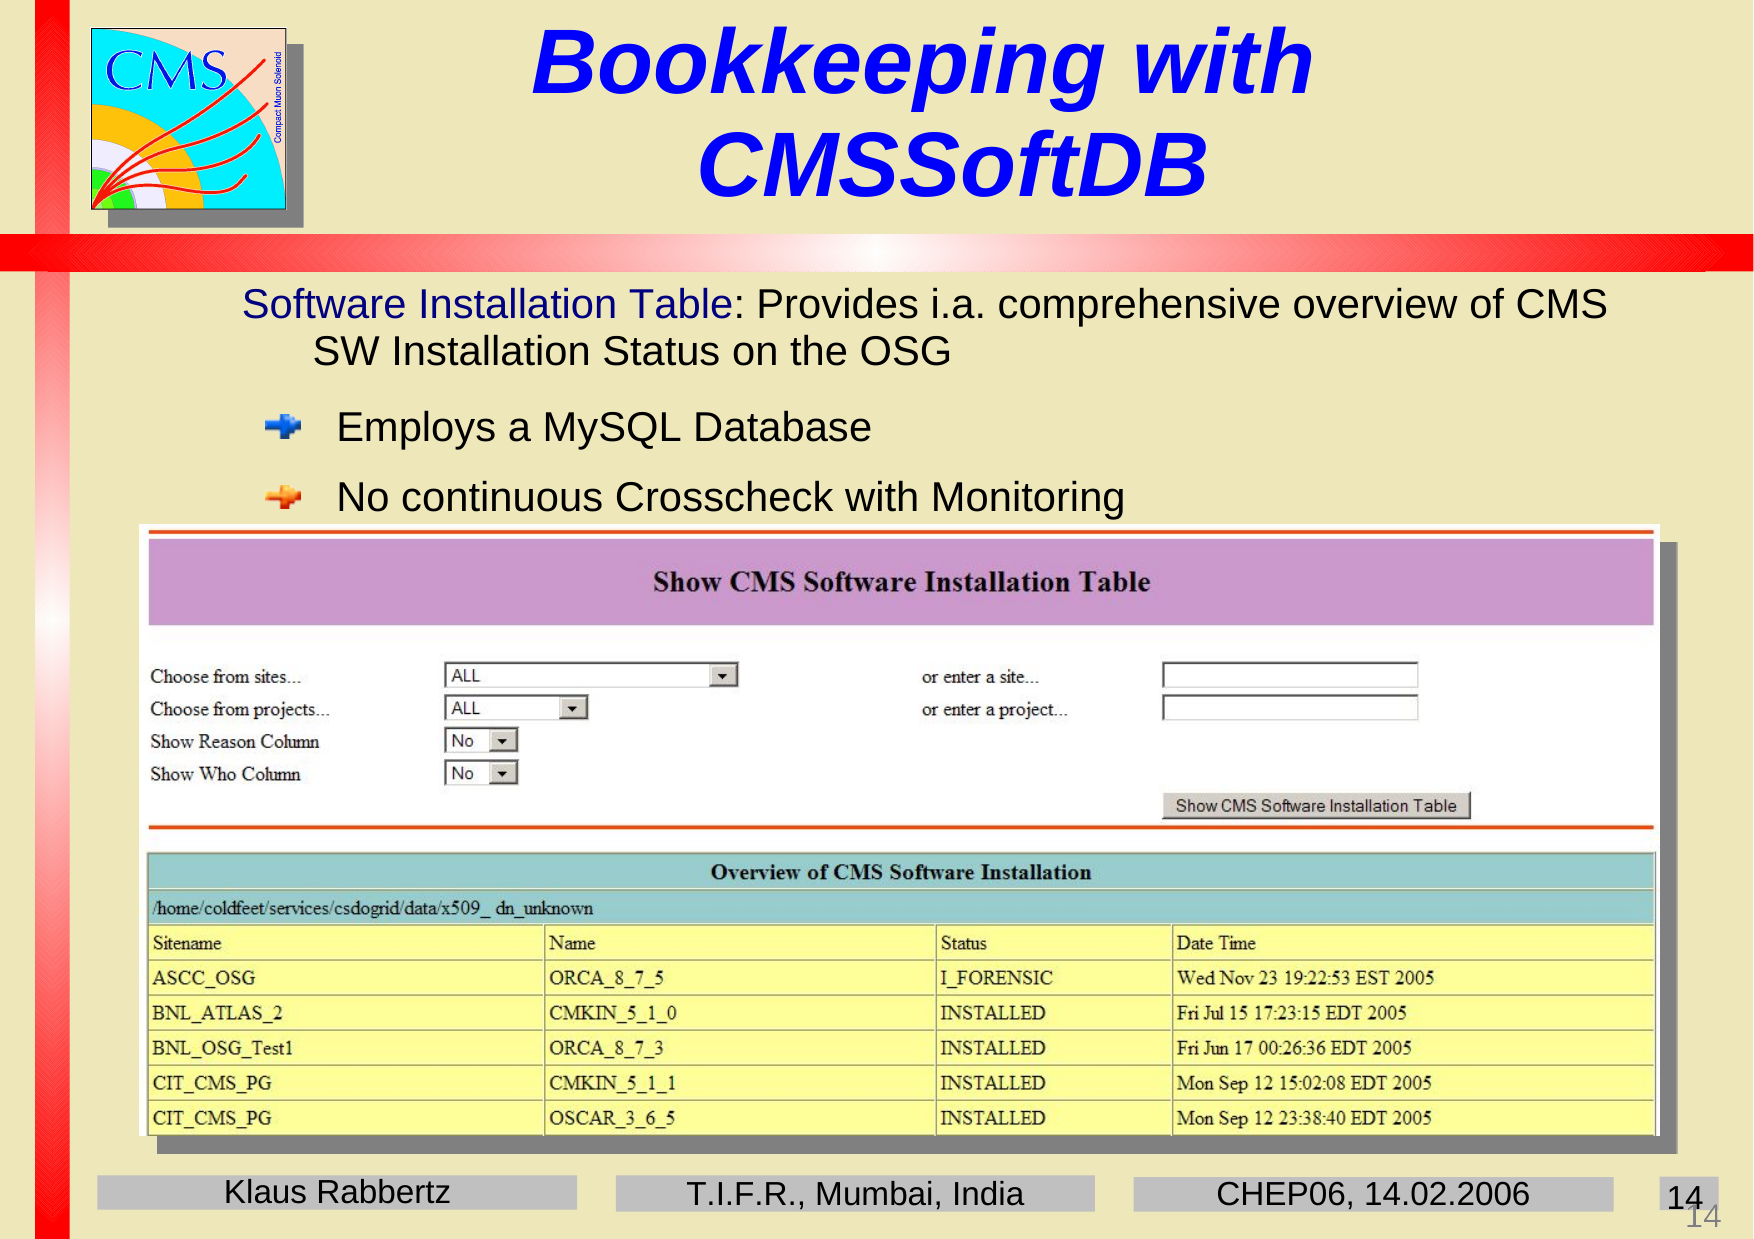

# Bookkeeping with CMSSoftDB
Software Installation Table: Provides i.a. comprehensive overview of CMS SW Installation Status on the OSG
Employs a MySQL Database
No continuous Crosscheck with Monitoring